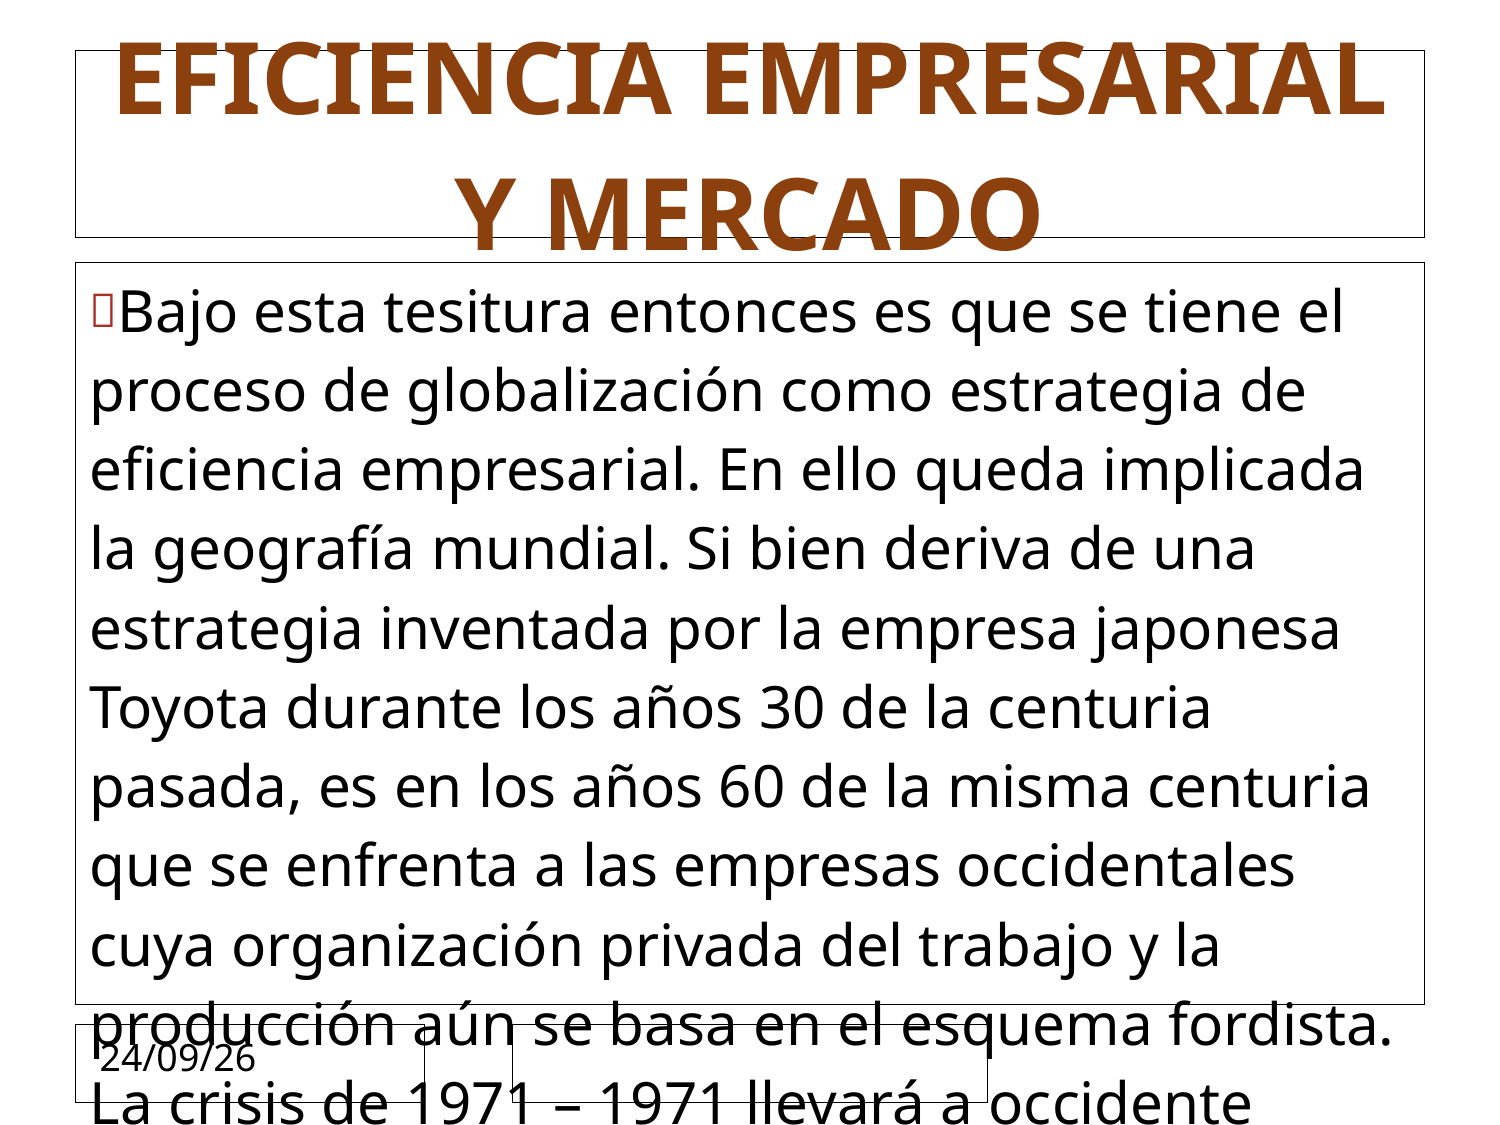

# EFICIENCIA EMPRESARIAL Y MERCADO
Bajo esta tesitura entonces es que se tiene el proceso de globalización como estrategia de eficiencia empresarial. En ello queda implicada la geografía mundial. Si bien deriva de una estrategia inventada por la empresa japonesa Toyota durante los años 30 de la centuria pasada, es en los años 60 de la misma centuria que se enfrenta a las empresas occidentales cuya organización privada del trabajo y la producción aún se basa en el esquema fordista. La crisis de 1971 – 1971 llevará a occidente (encabezado por Inglaterra y los Estados Unidos de América), a reconvertir su industria con base a la producción flexible.